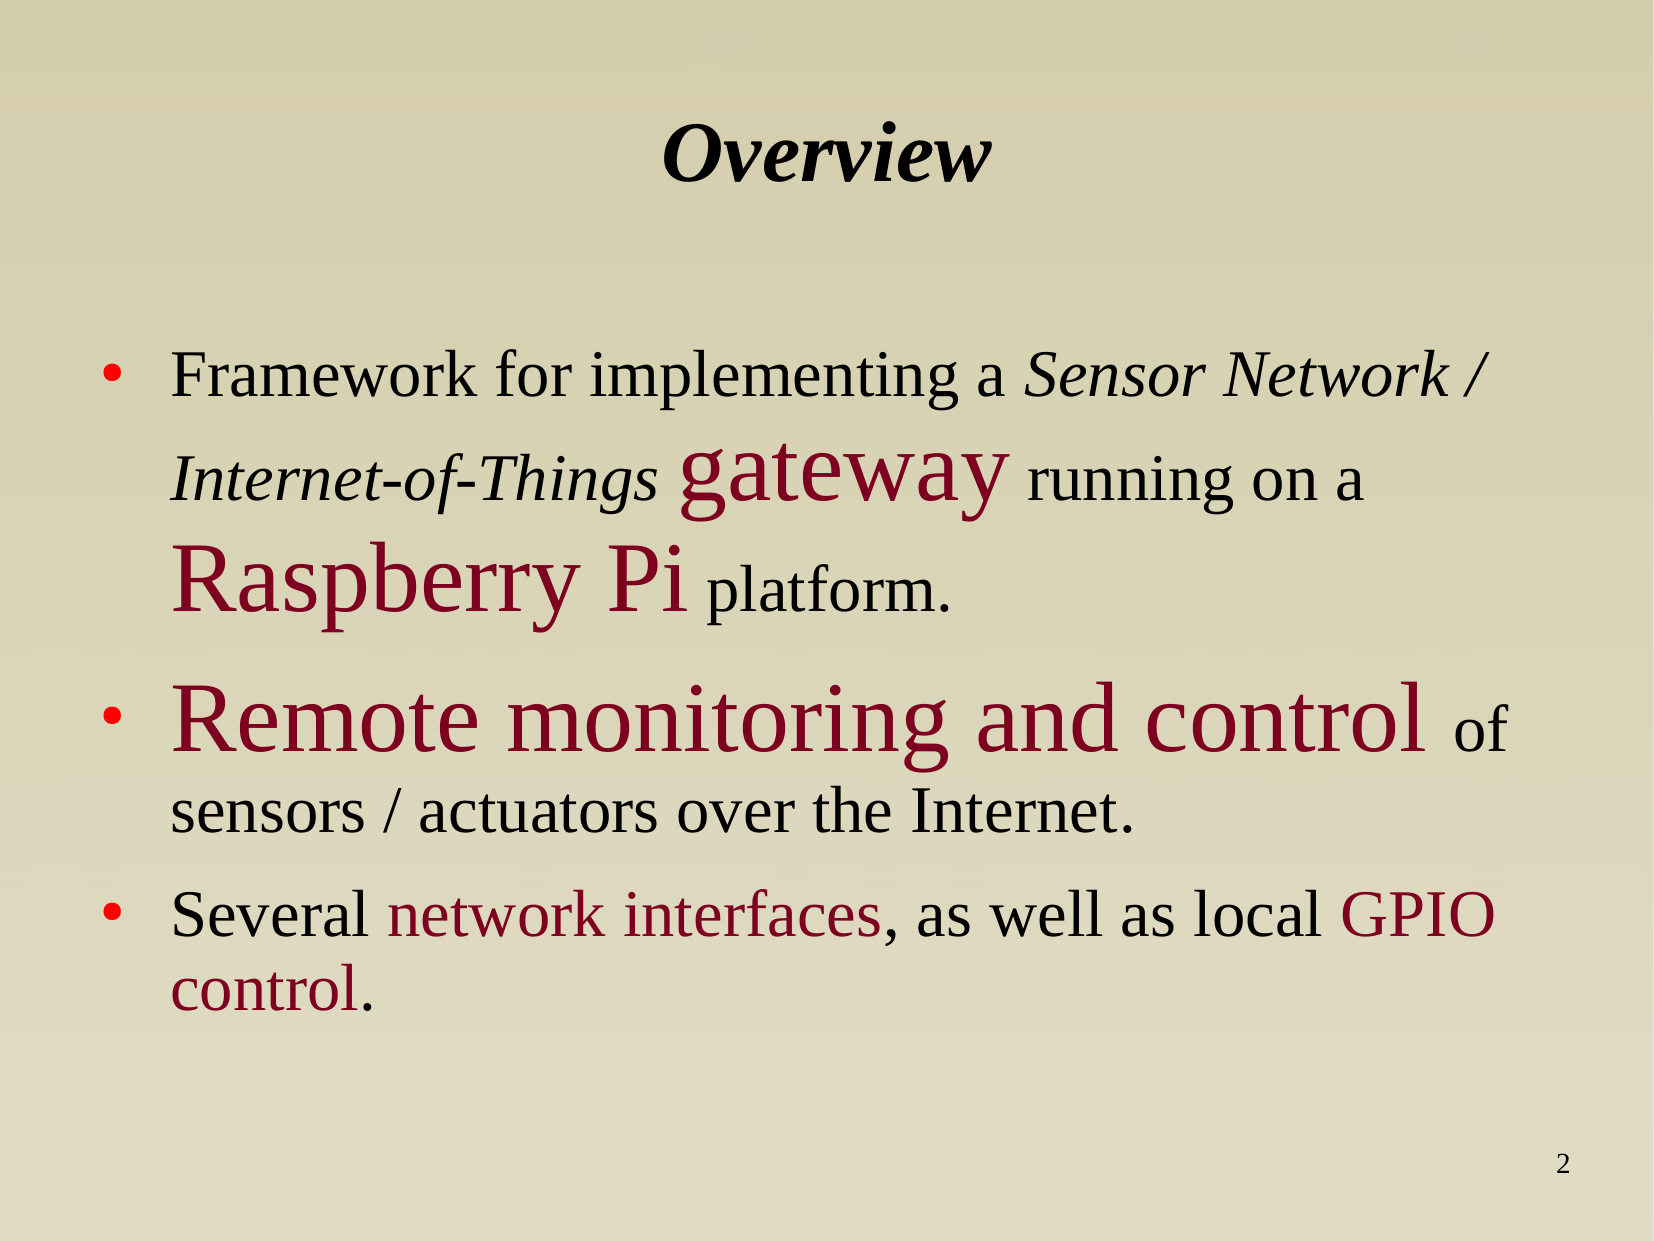

# Overview
 Framework for implementing a Sensor Network / Internet-of-Things gateway running on a Raspberry Pi platform.
 Remote monitoring and control of sensors / actuators over the Internet.
 Several network interfaces, as well as local GPIO control.
2